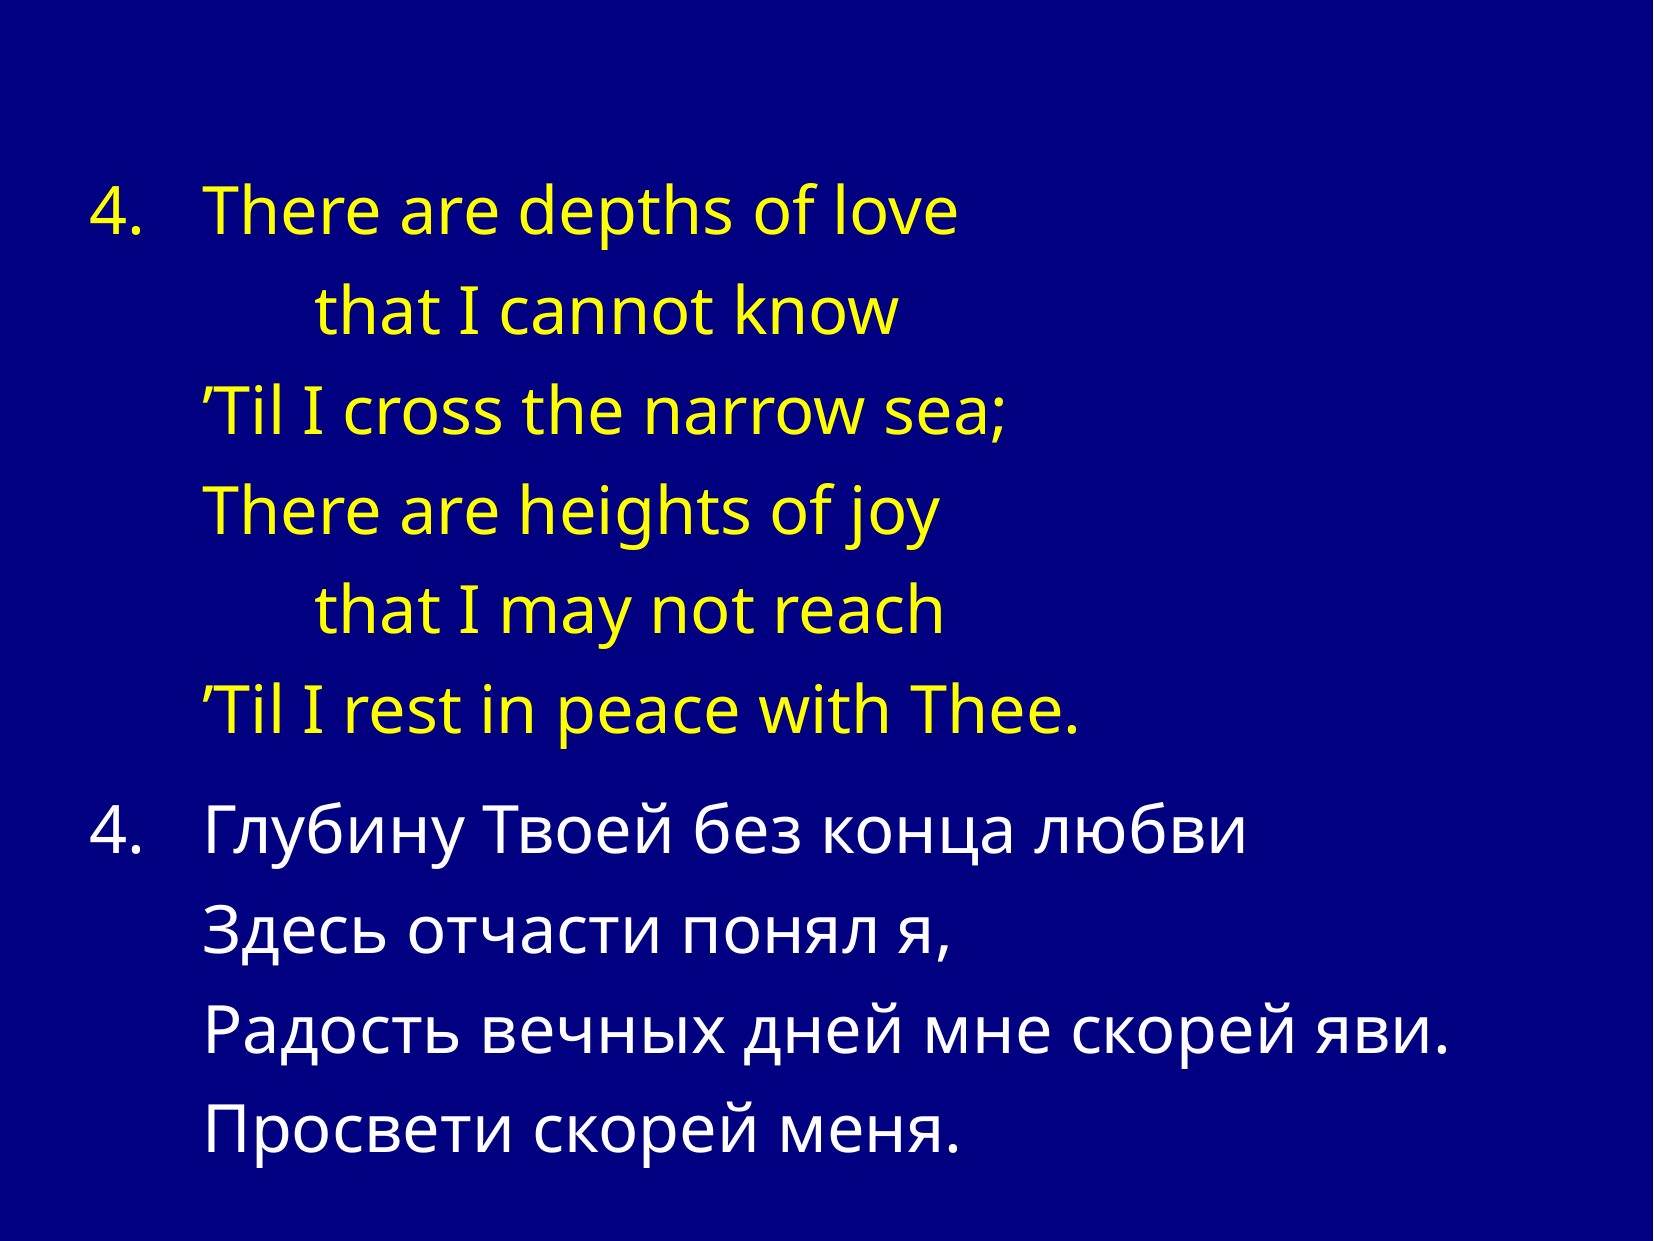

4.	There are depths of love
		that I cannot know
	’Til I cross the narrow sea;
	There are heights of joy
		that I may not reach
	’Til I rest in peace with Thee.
4.	Глубину Твоей без конца любви
	Здесь отчасти понял я,
	Радость вечных дней мне скорей яви.
	Просвети скорей меня.